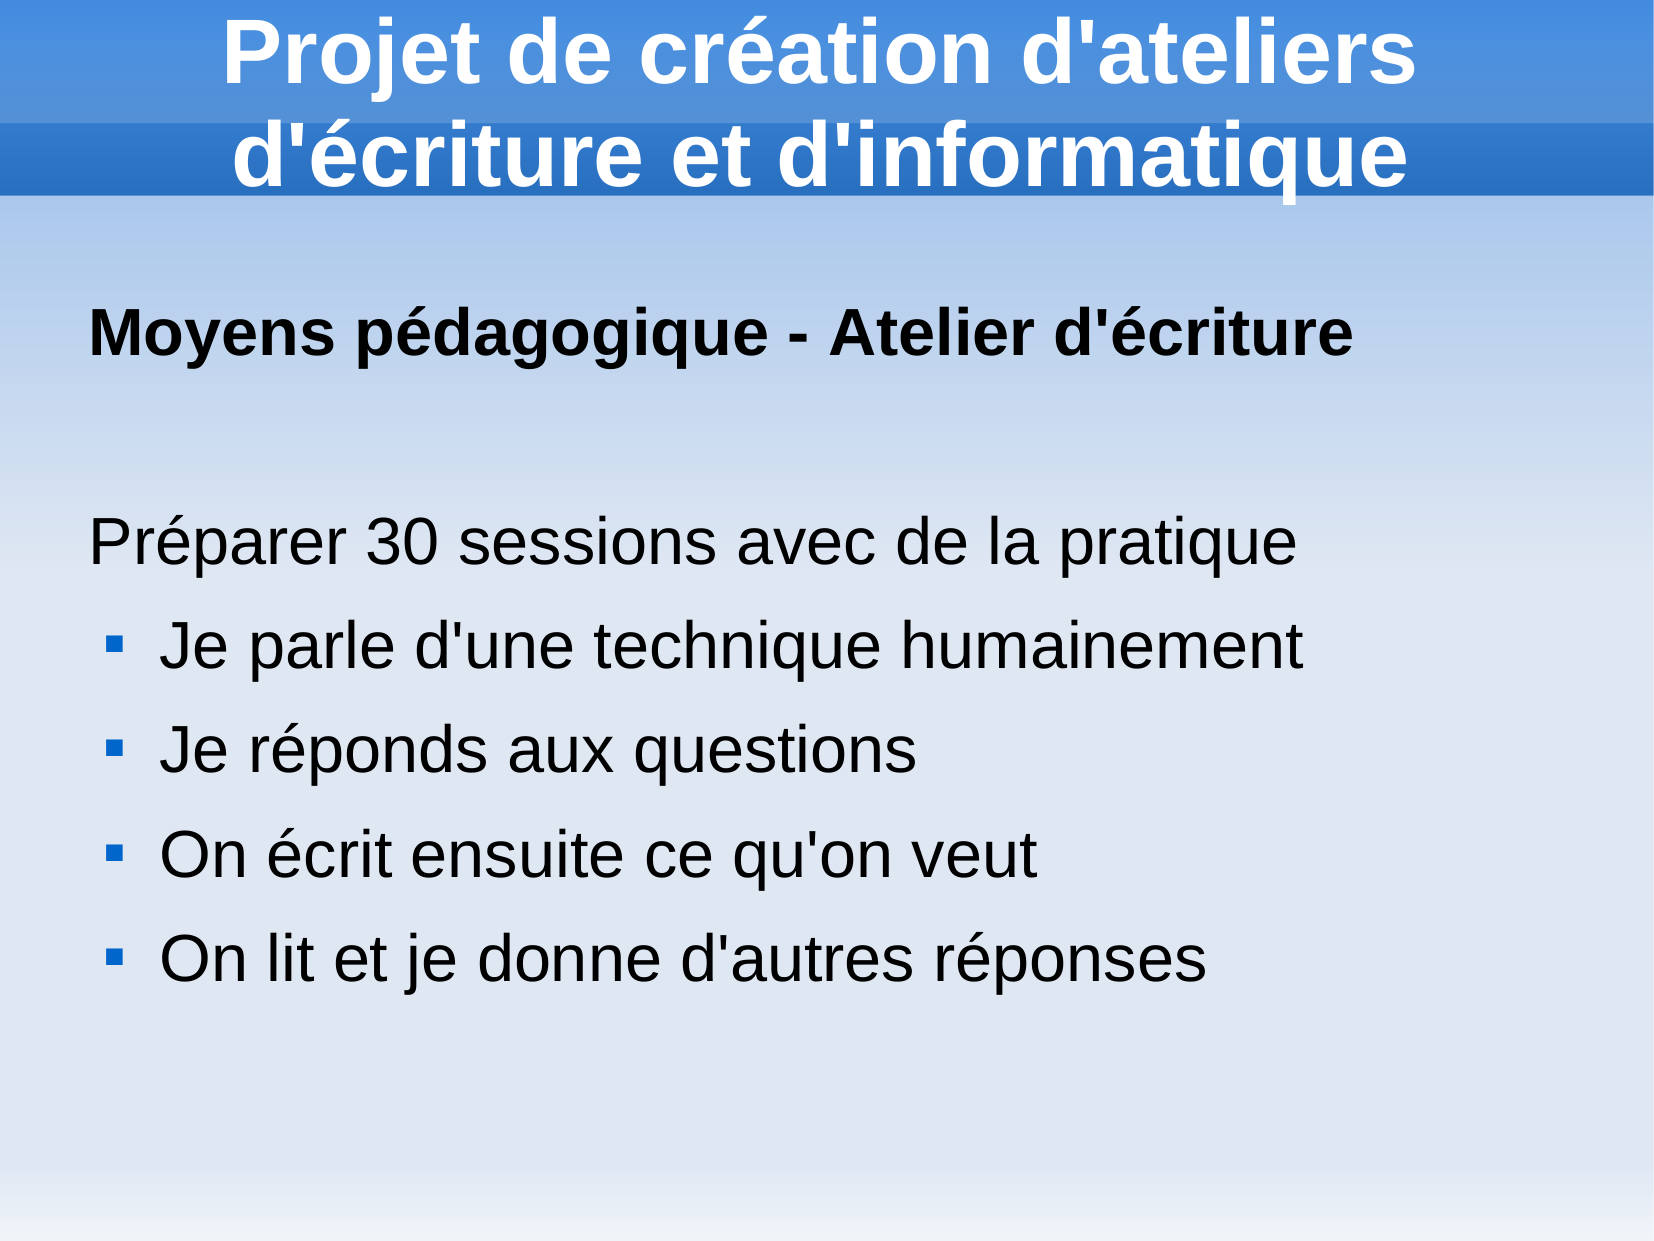

# Projet de création d'ateliers d'écriture et d'informatique
Moyens pédagogique - Atelier d'écriture
Préparer 30 sessions avec de la pratique
Je parle d'une technique humainement
Je réponds aux questions
On écrit ensuite ce qu'on veut
On lit et je donne d'autres réponses